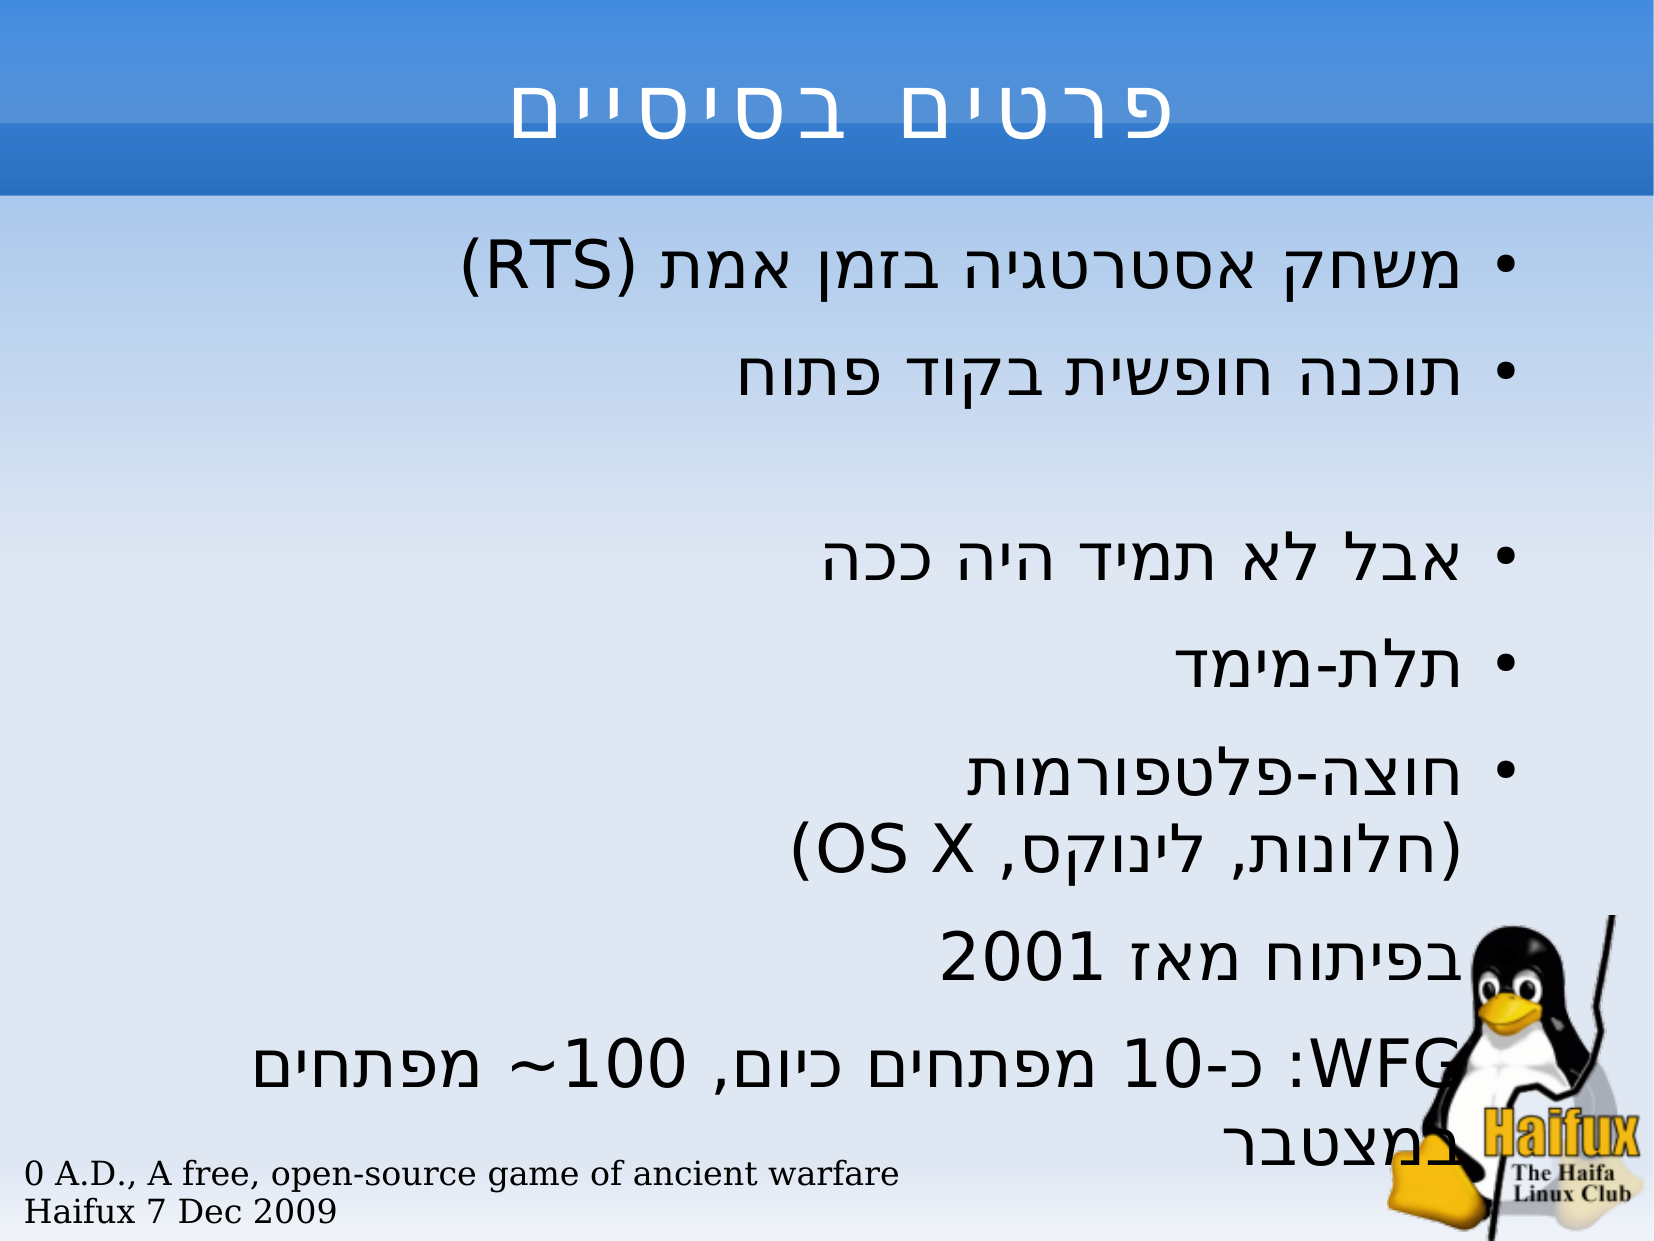

# פרטים בסיסיים
משחק אסטרטגיה בזמן אמת (RTS)
תוכנה חופשית בקוד פתוח
אבל לא תמיד היה ככה
תלת-מימד
חוצה-פלטפורמות
(חלונות, לינוקס, OS X)
בפיתוח מאז 2001
WFG: כ-10 מפתחים כיום, 100~ מפתחים במצטבר